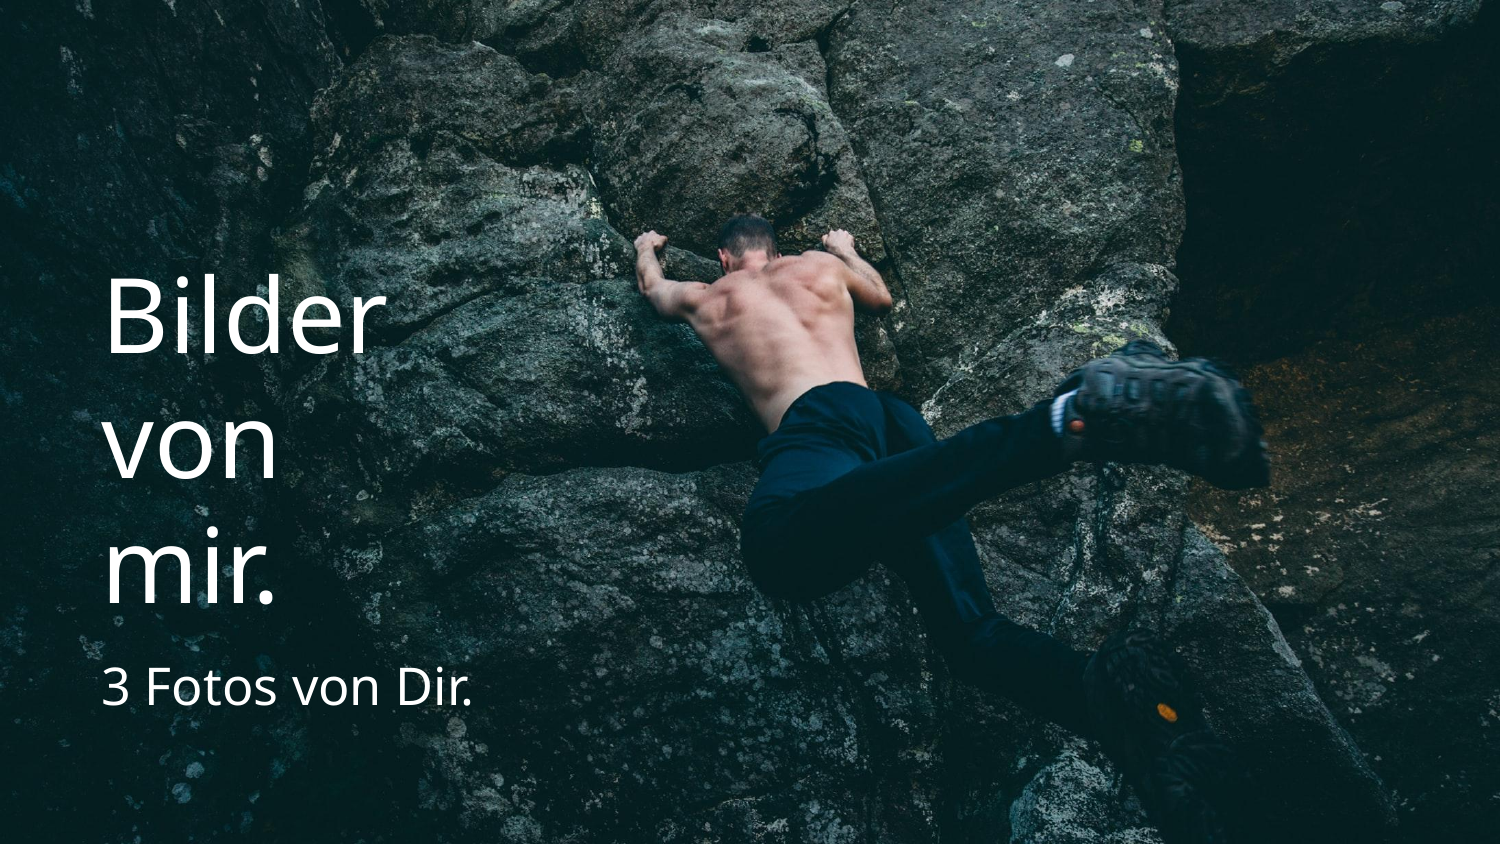

Bilder
von
mir.
3 Fotos von Dir.